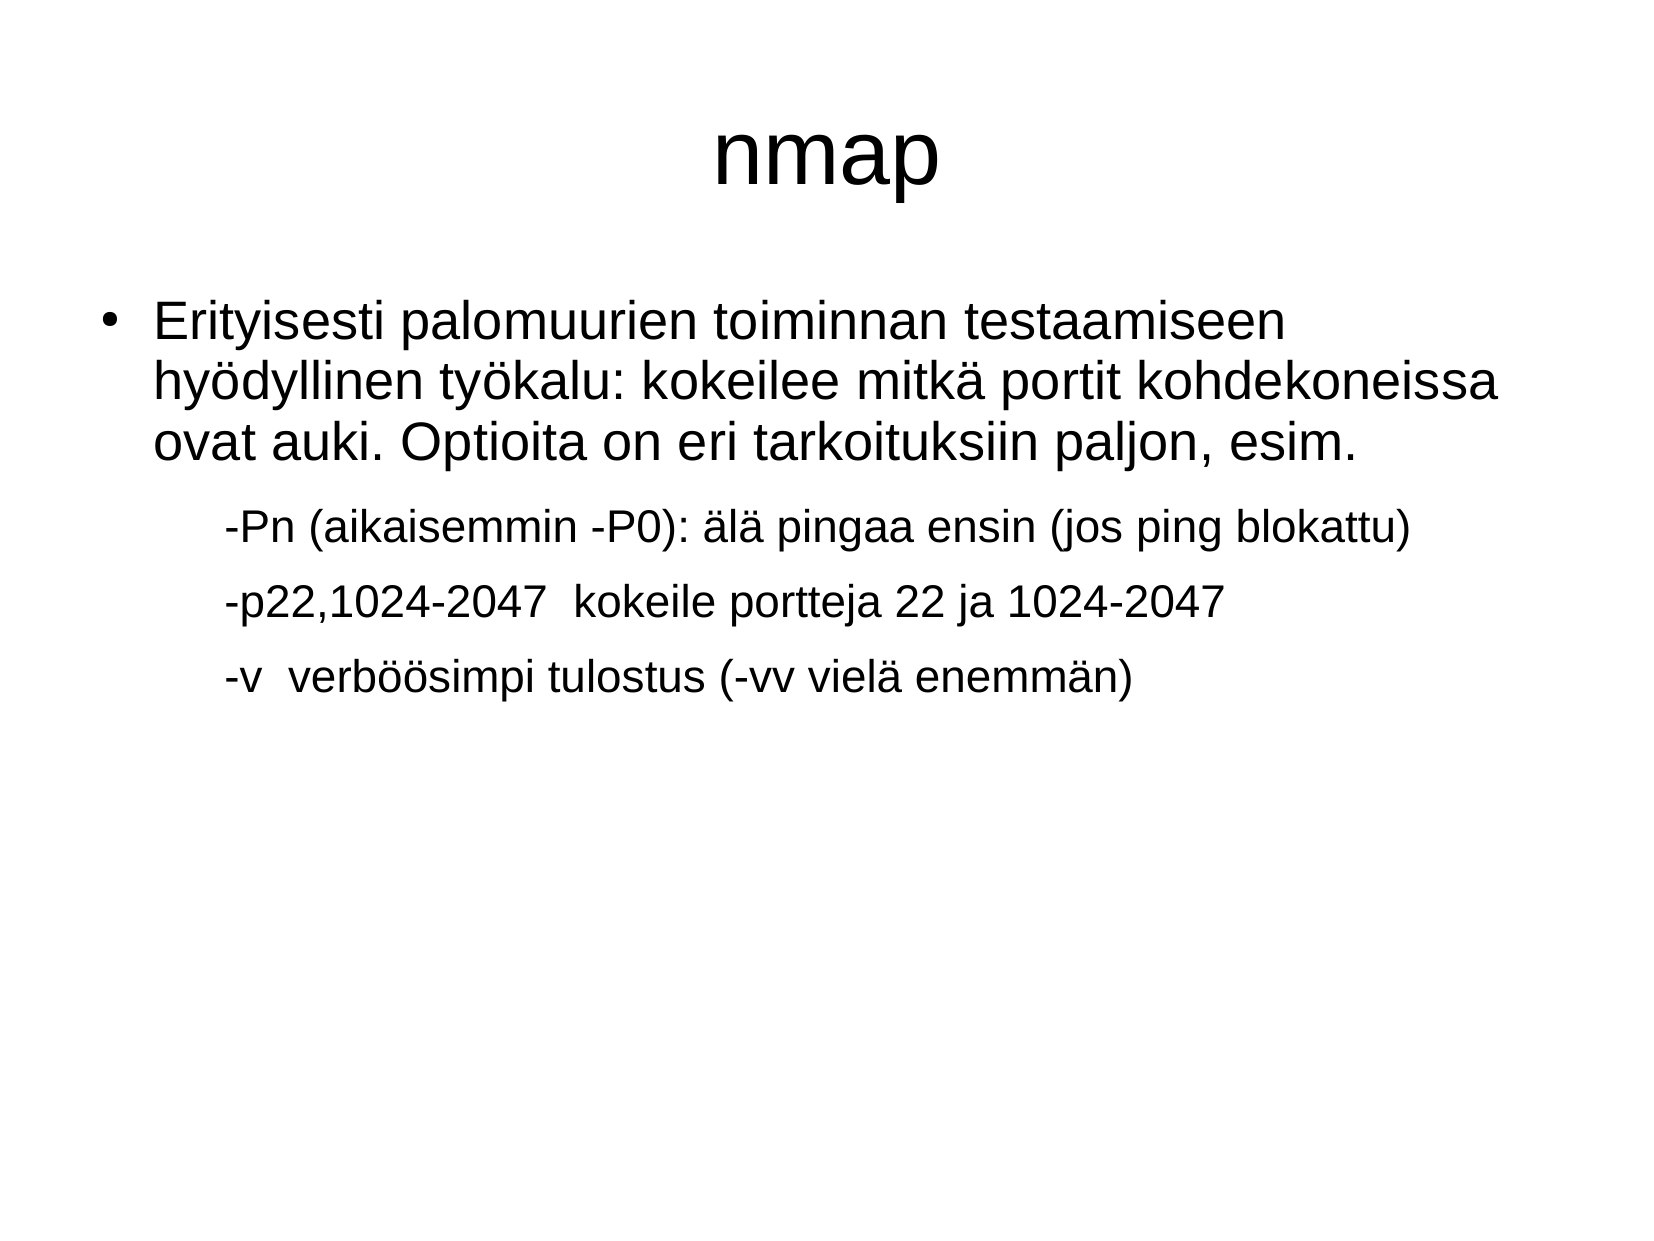

# nmap
Erityisesti palomuurien toiminnan testaamiseen hyödyllinen työkalu: kokeilee mitkä portit kohdekoneissa ovat auki. Optioita on eri tarkoituksiin paljon, esim.
-Pn (aikaisemmin -P0): älä pingaa ensin (jos ping blokattu)
-p22,1024-2047 kokeile portteja 22 ja 1024-2047
-v verböösimpi tulostus (-vv vielä enemmän)